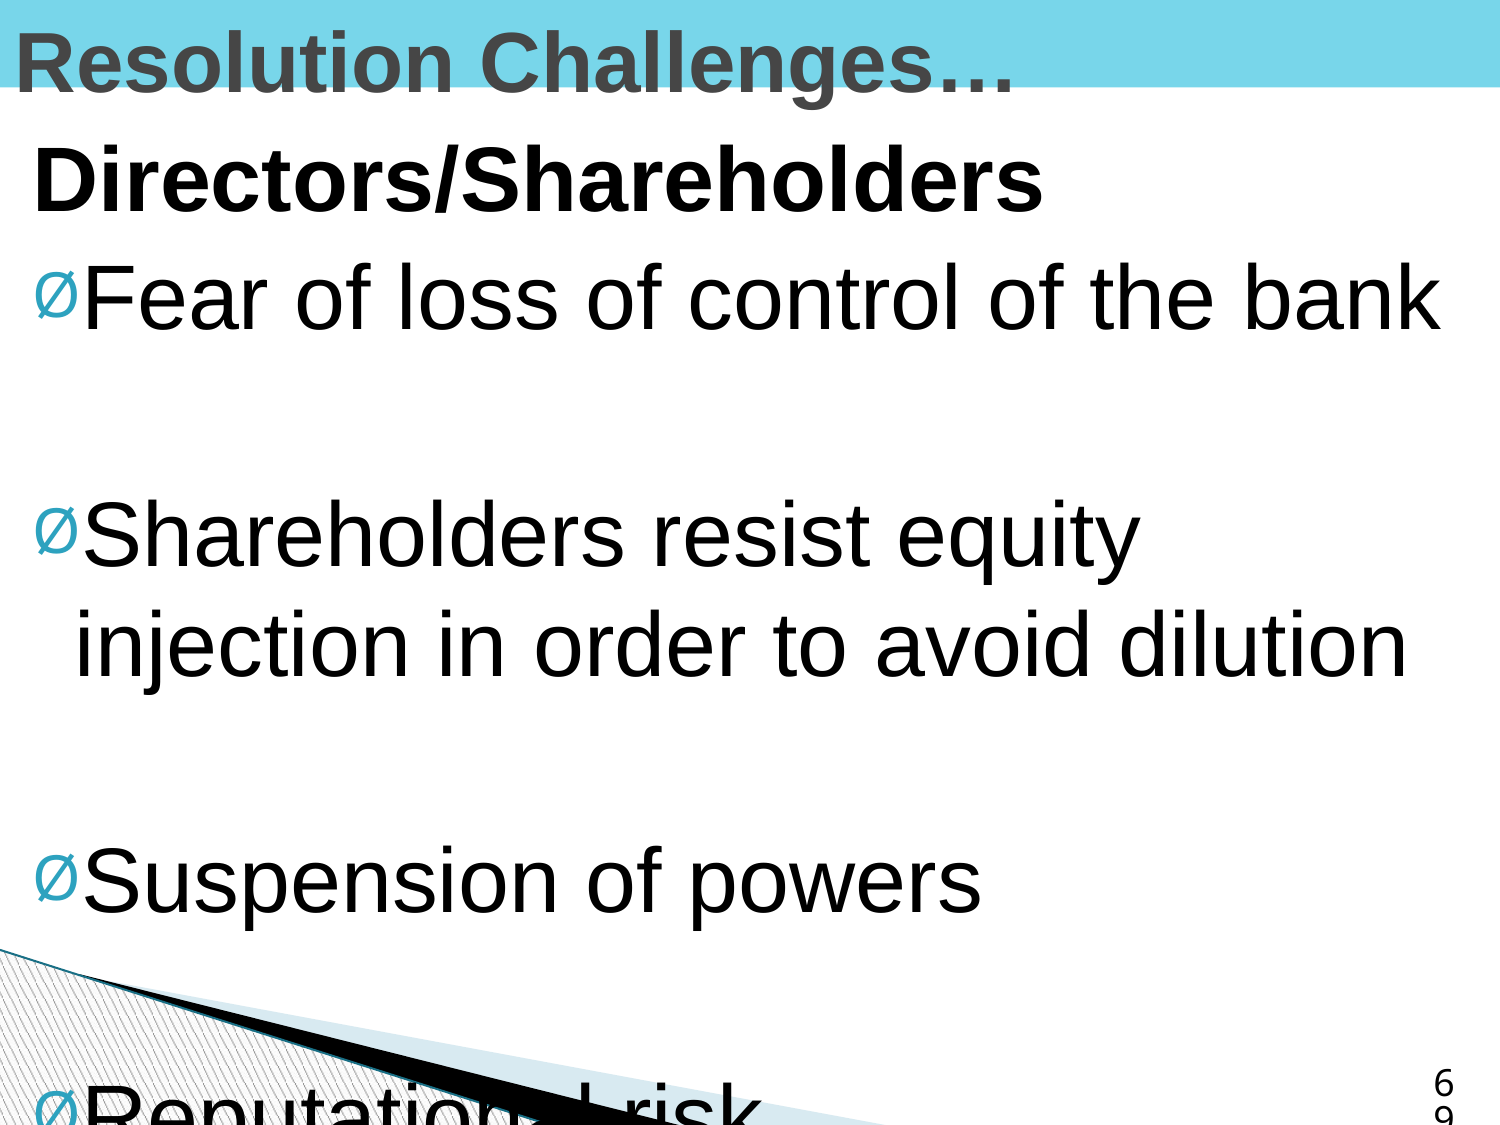

Resolution Challenges…
# Directors/Shareholders
Fear of loss of control of the bank
Shareholders resist equity injection in order to avoid dilution
Suspension of powers
Reputational risk
Loss of key staff and clients
Personal interest vs public interest
Could be charged for improper conduct/reckless trading
Personal Guarantees can be called upon
Valuation of weak bank normally disputed